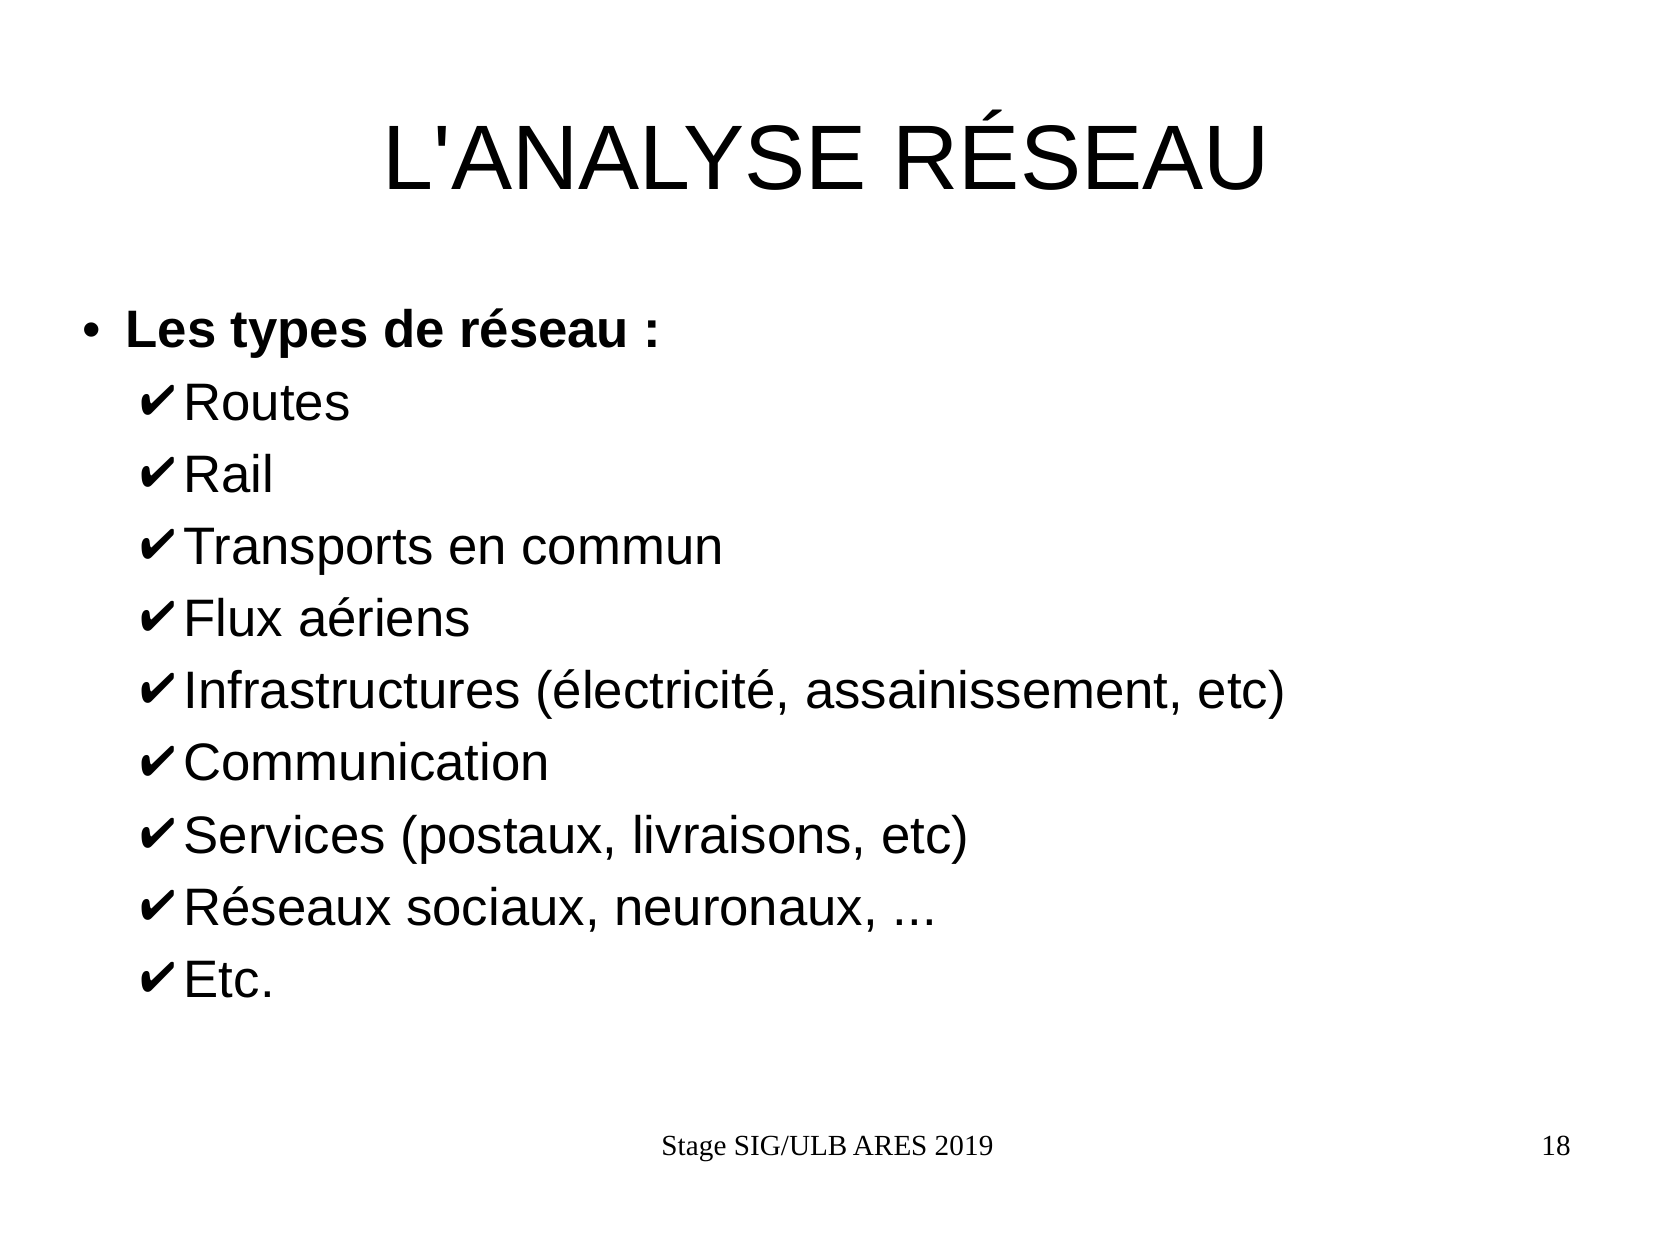

L'ANALYSE RÉSEAU
# Les types de réseau :
Routes
Rail
Transports en commun
Flux aériens
Infrastructures (électricité, assainissement, etc)
Communication
Services (postaux, livraisons, etc)
Réseaux sociaux, neuronaux, ...
Etc.
Stage SIG/ULB ARES 2019
18